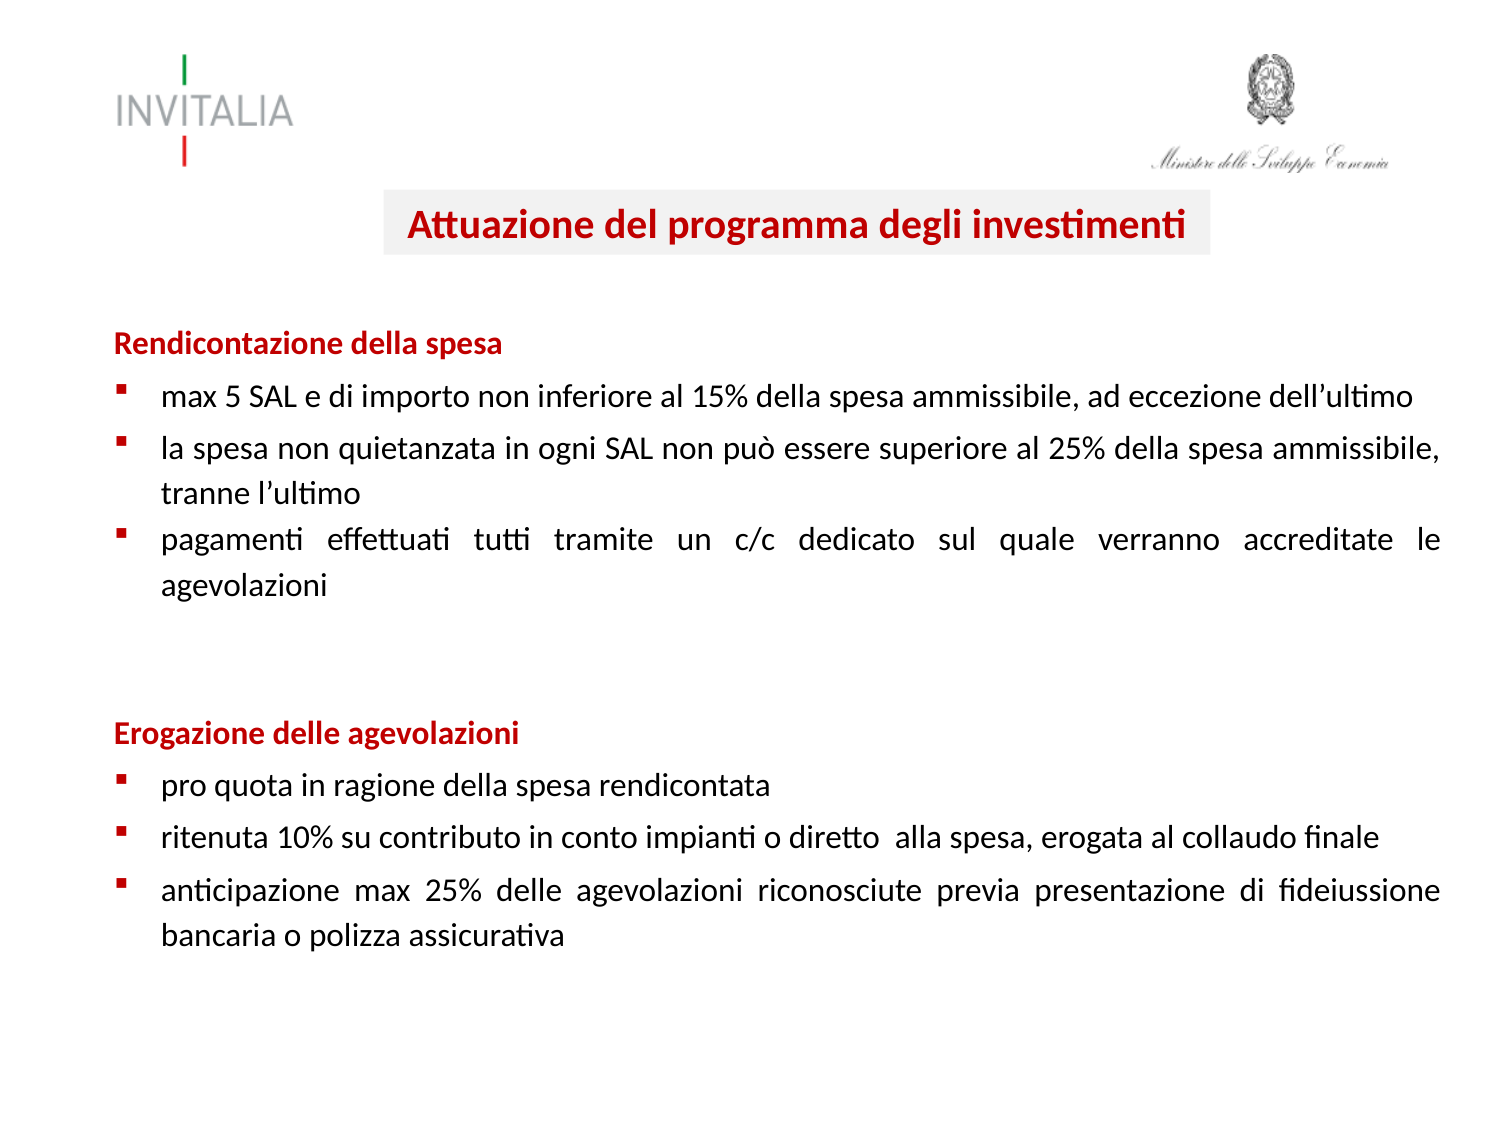

Attuazione del programma degli investimenti
Rendicontazione della spesa
max 5 SAL e di importo non inferiore al 15% della spesa ammissibile, ad eccezione dell’ultimo
la spesa non quietanzata in ogni SAL non può essere superiore al 25% della spesa ammissibile, tranne l’ultimo
pagamenti effettuati tutti tramite un c/c dedicato sul quale verranno accreditate le agevolazioni
Erogazione delle agevolazioni
pro quota in ragione della spesa rendicontata
ritenuta 10% su contributo in conto impianti o diretto alla spesa, erogata al collaudo finale
anticipazione max 25% delle agevolazioni riconosciute previa presentazione di fideiussione bancaria o polizza assicurativa